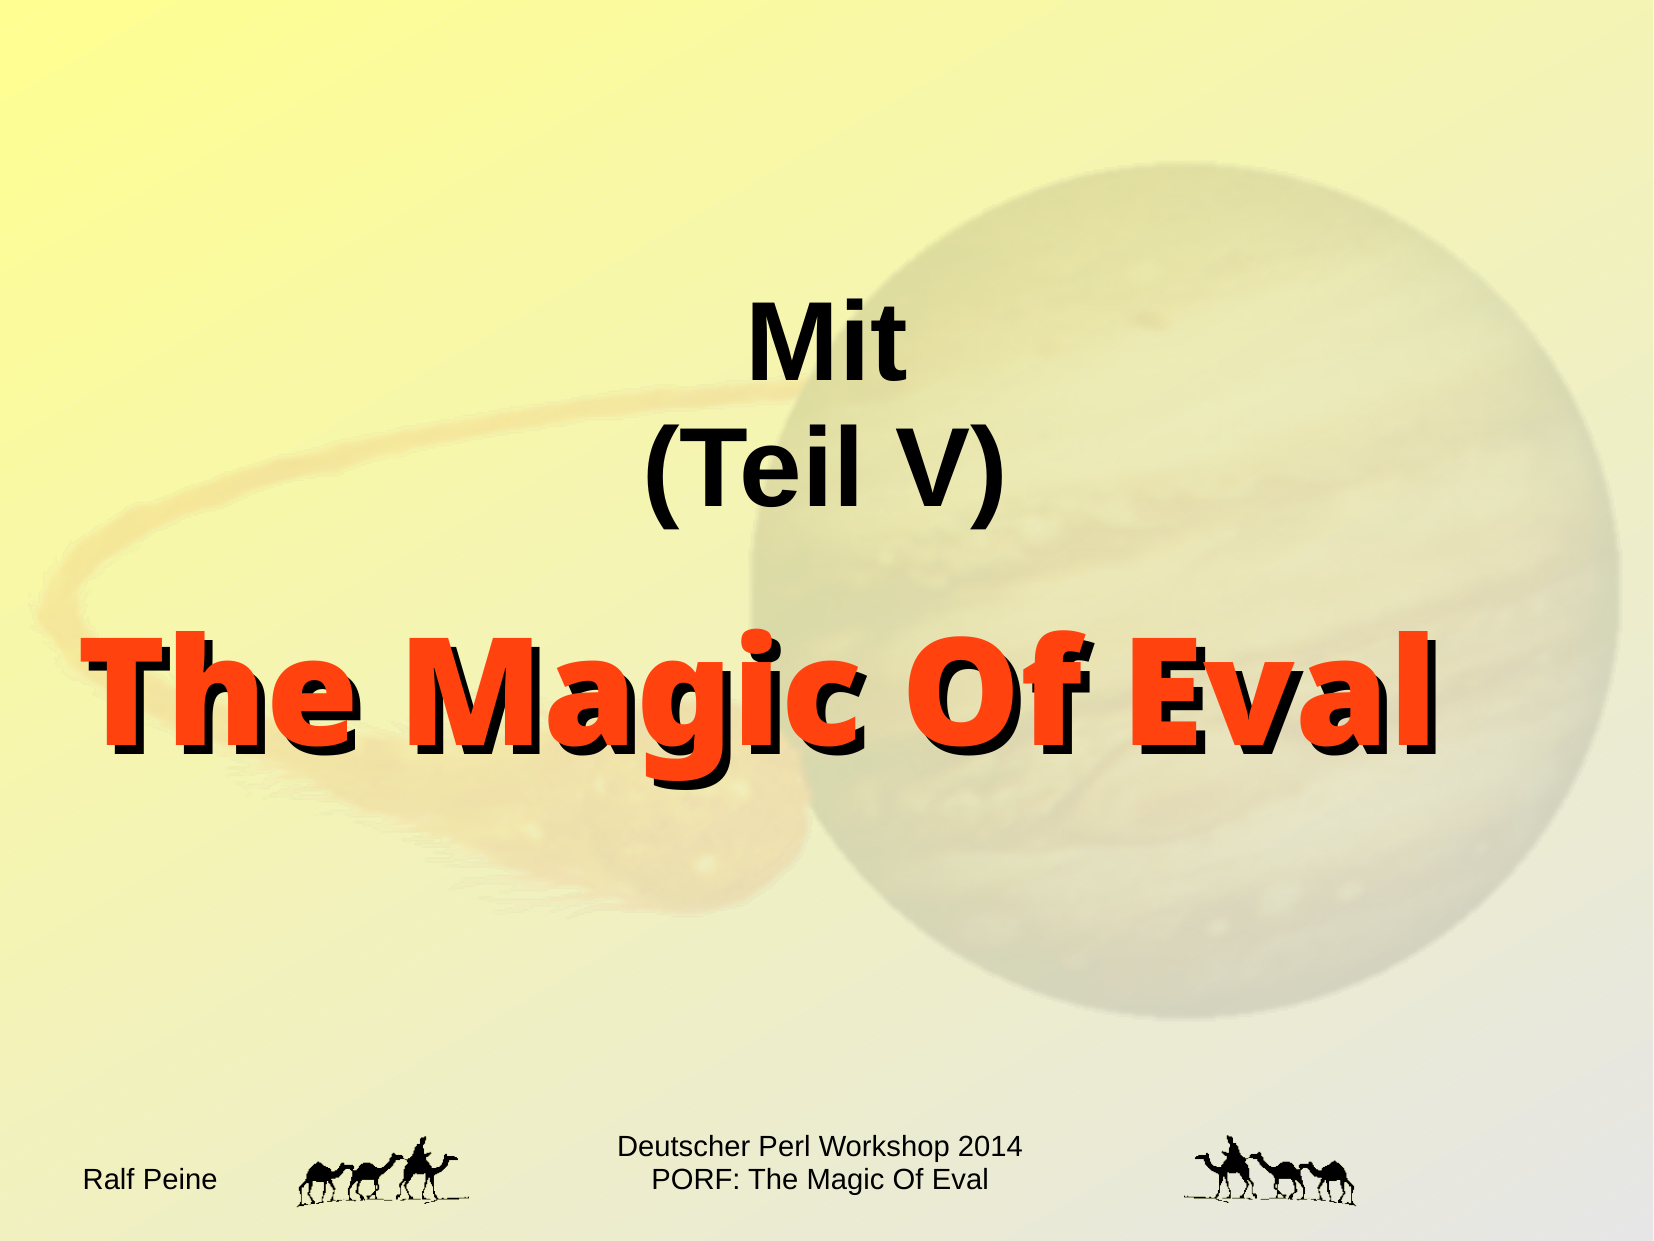

Mit
(Teil V)
The Magic Of Eval